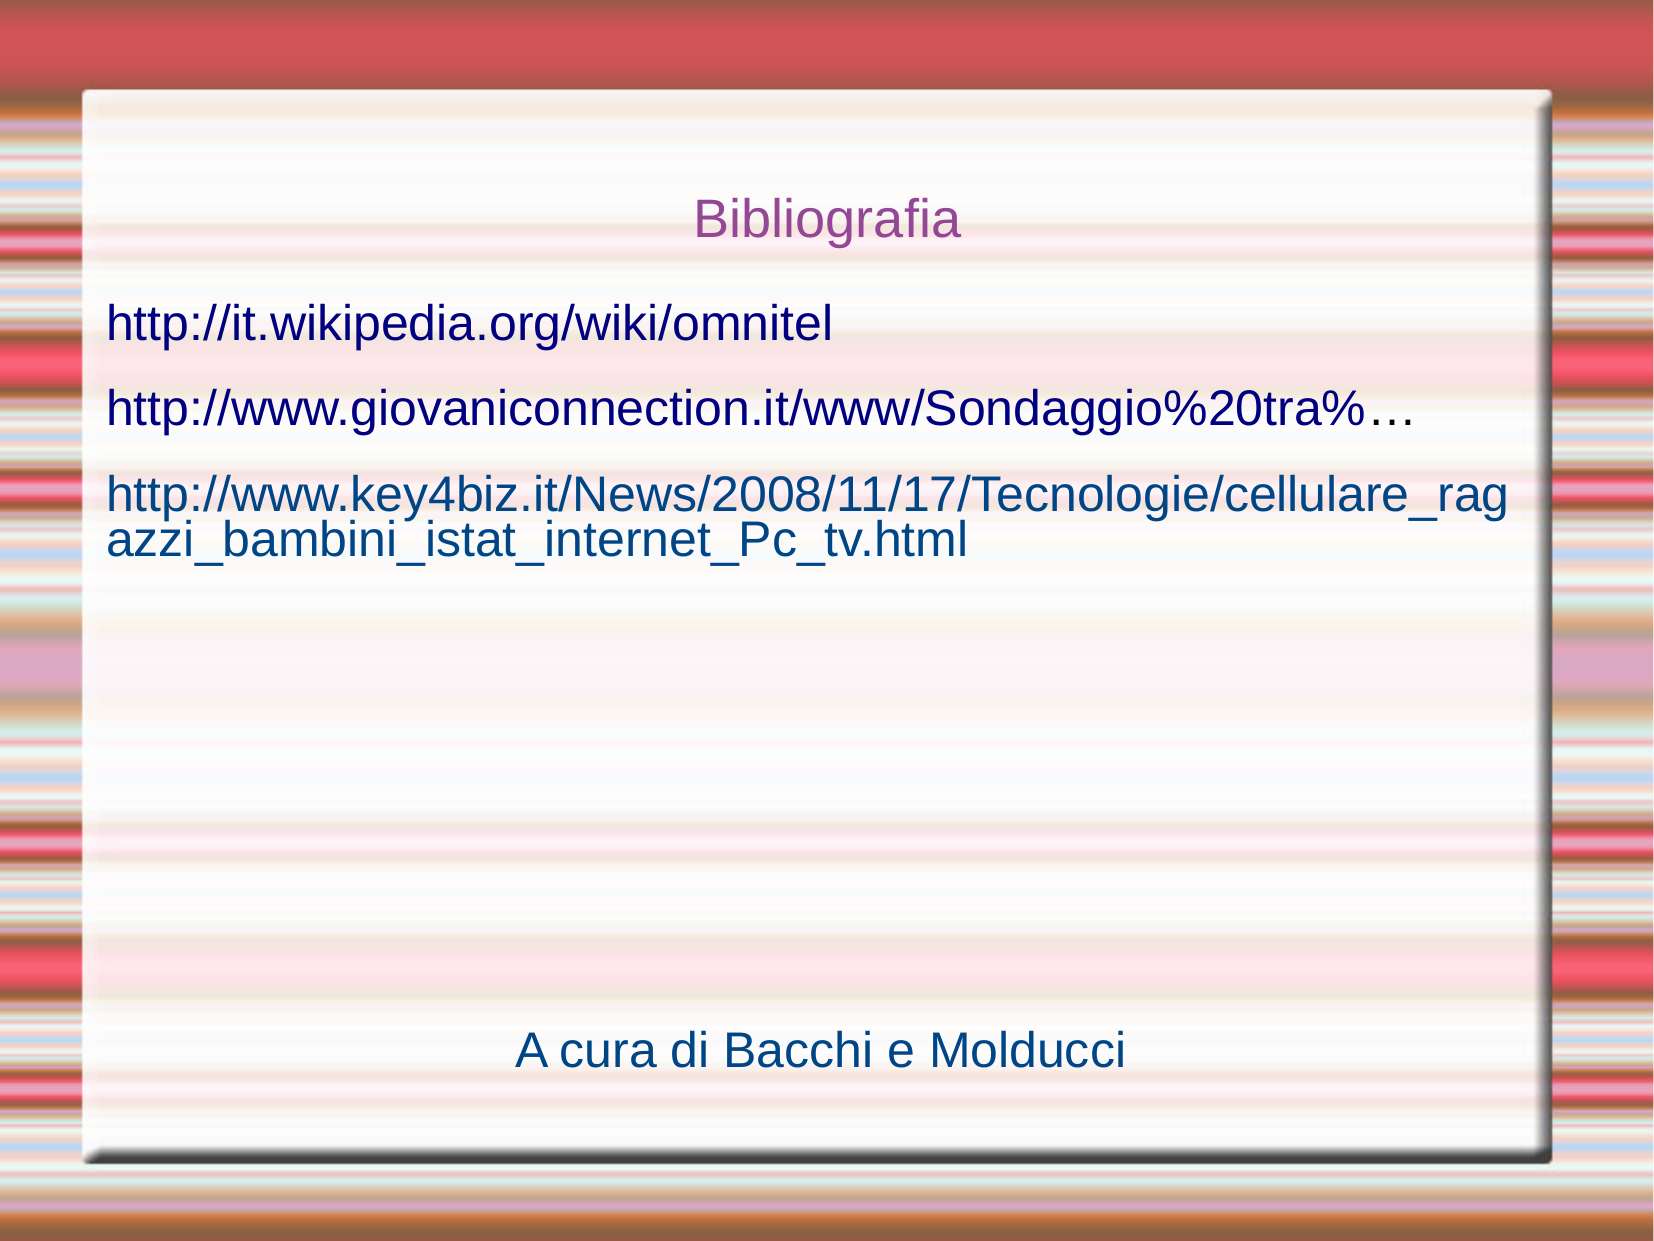

# Bibliografia
http://it.wikipedia.org/wiki/omnitel
http://www.giovaniconnection.it/www/Sondaggio%20tra%…
http://www.key4biz.it/News/2008/11/17/Tecnologie/cellulare_ragazzi_bambini_istat_internet_Pc_tv.html
A cura di Bacchi e Molducci